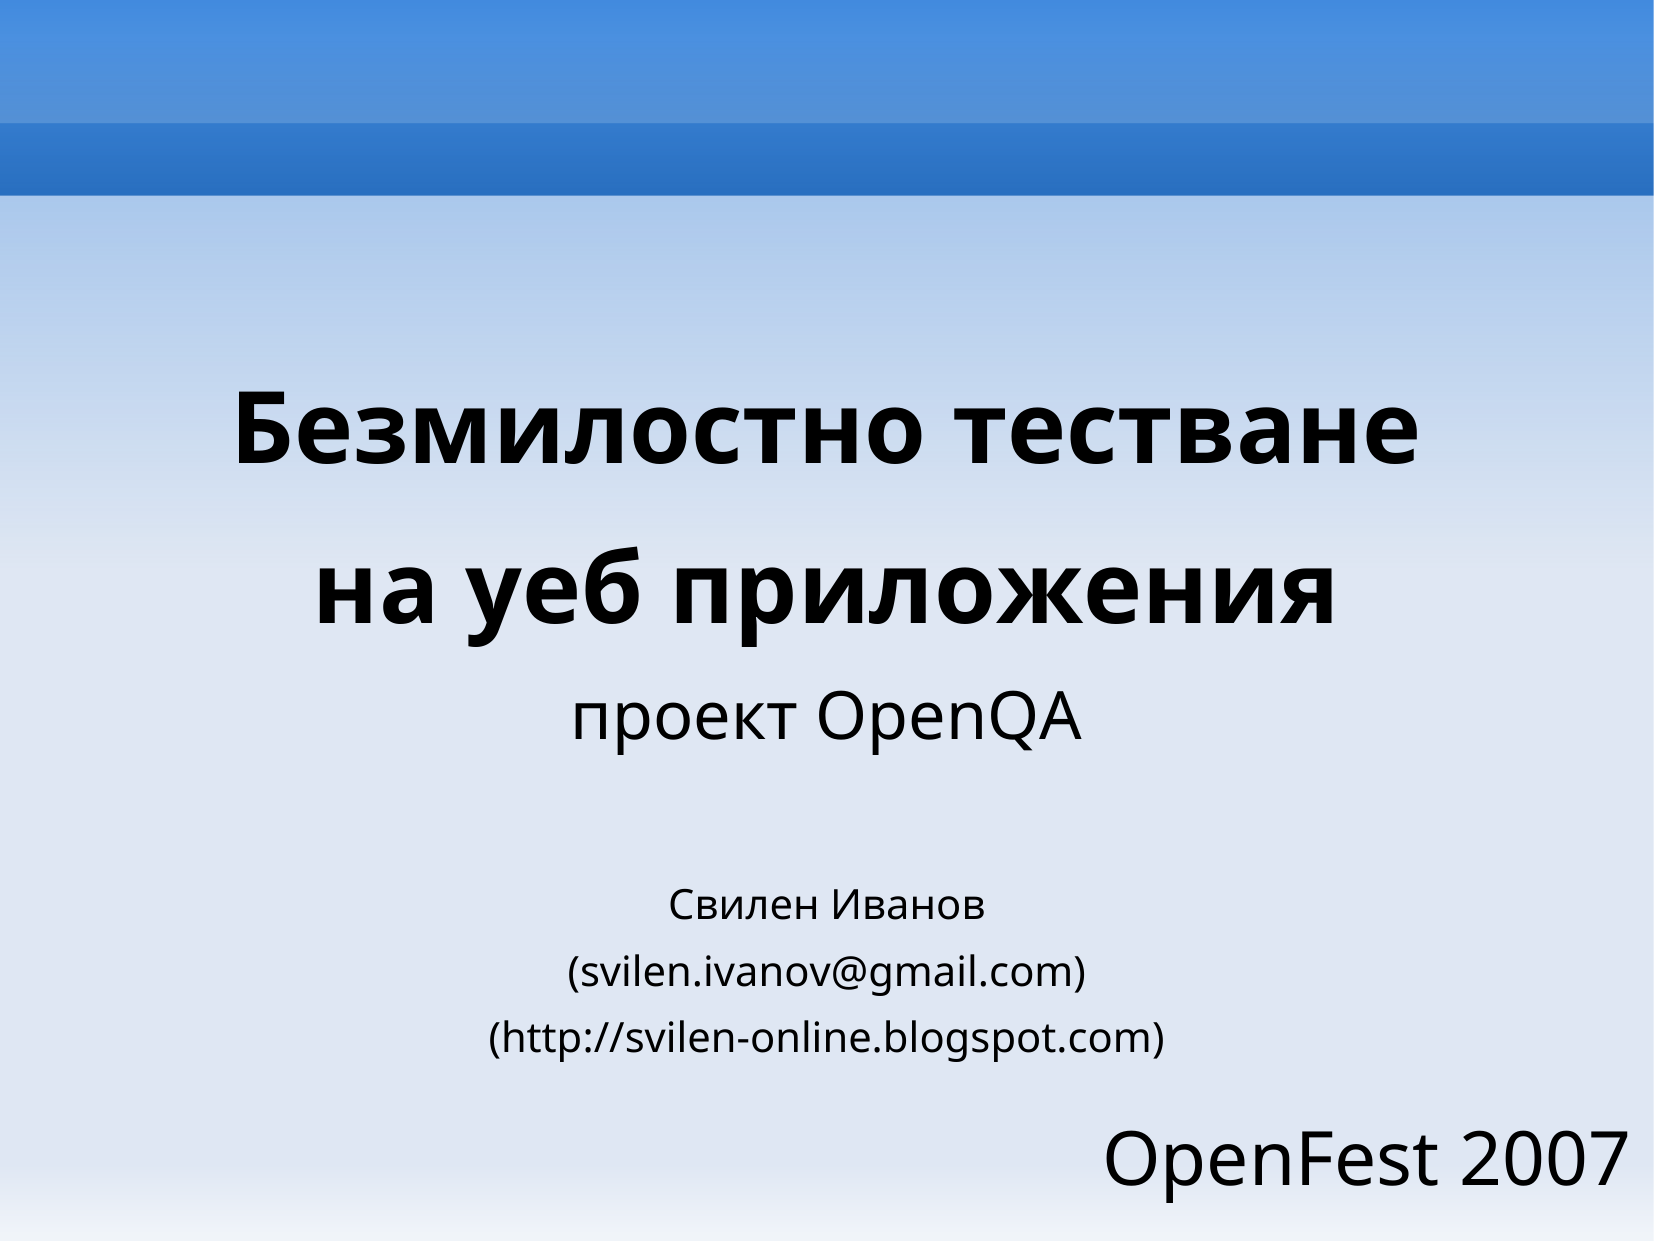

#
Безмилостно тестване
на уеб приложения
проект OpenQA
Свилен Иванов
(svilen.ivanov@gmail.com)
(http://svilen-online.blogspot.com)
OpenFest 2007